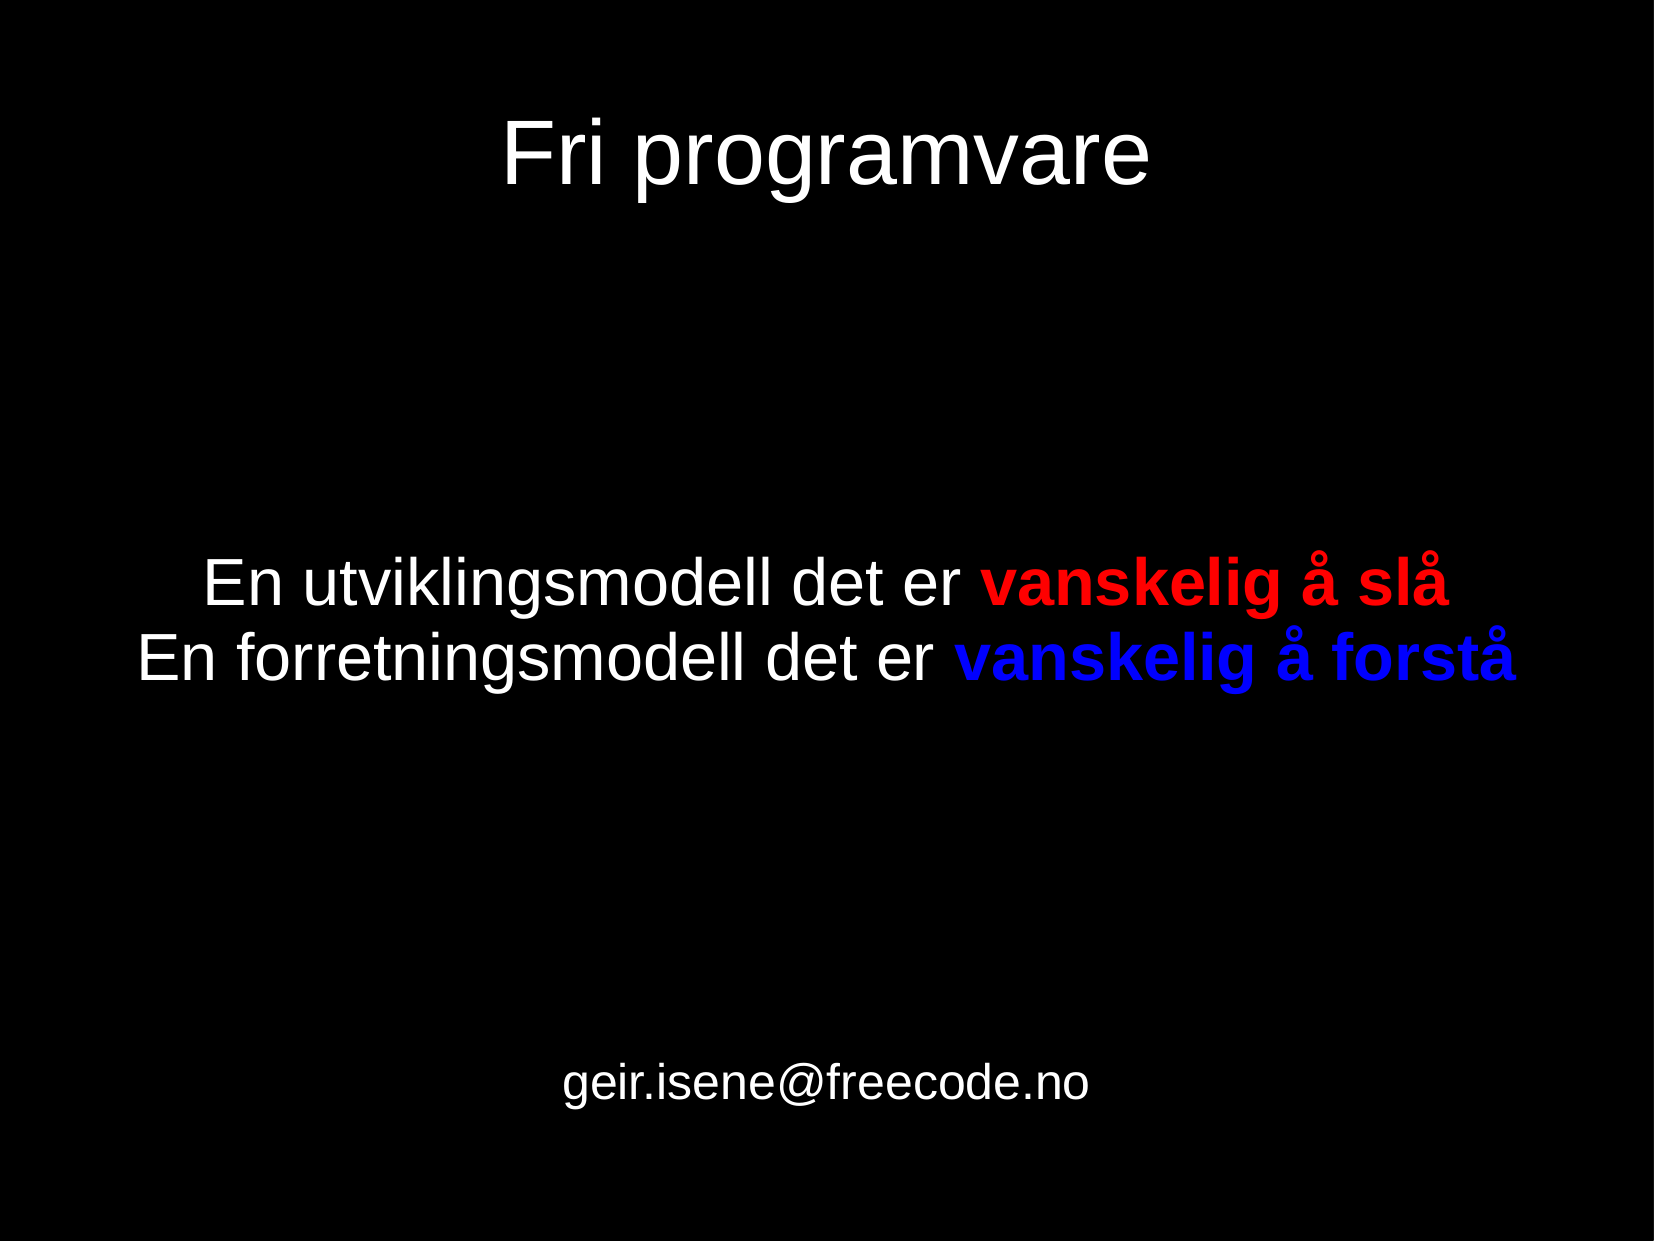

En utviklingsmodell det er vanskelig å slå
En forretningsmodell det er vanskelig å forstå
# Fri programvare
geir.isene@freecode.no